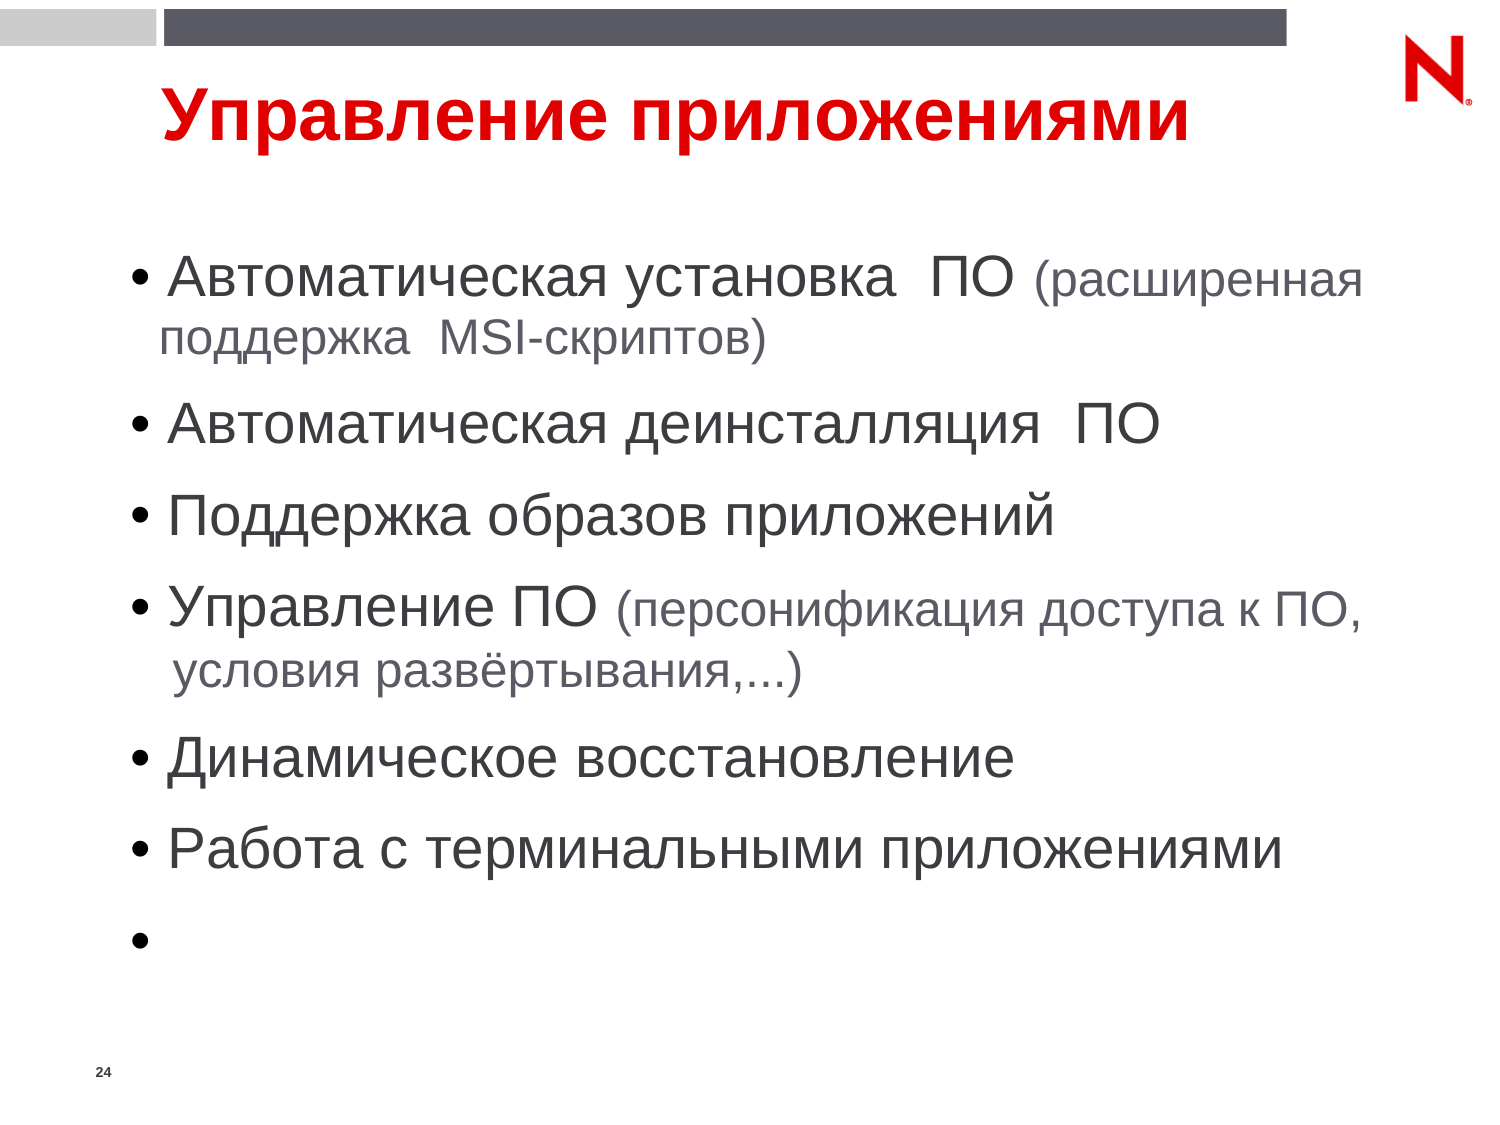

Управление приложениями
 Автоматическая установка ПО (расширенная
 поддержка MSI-скриптов)
 Автоматическая деинсталляция ПО
 Поддержка образов приложений
 Управление ПО (персонификация доступа к ПО,
 условия развёртывания,...)
 Динамическое восстановление
 Работа с терминальными приложениями